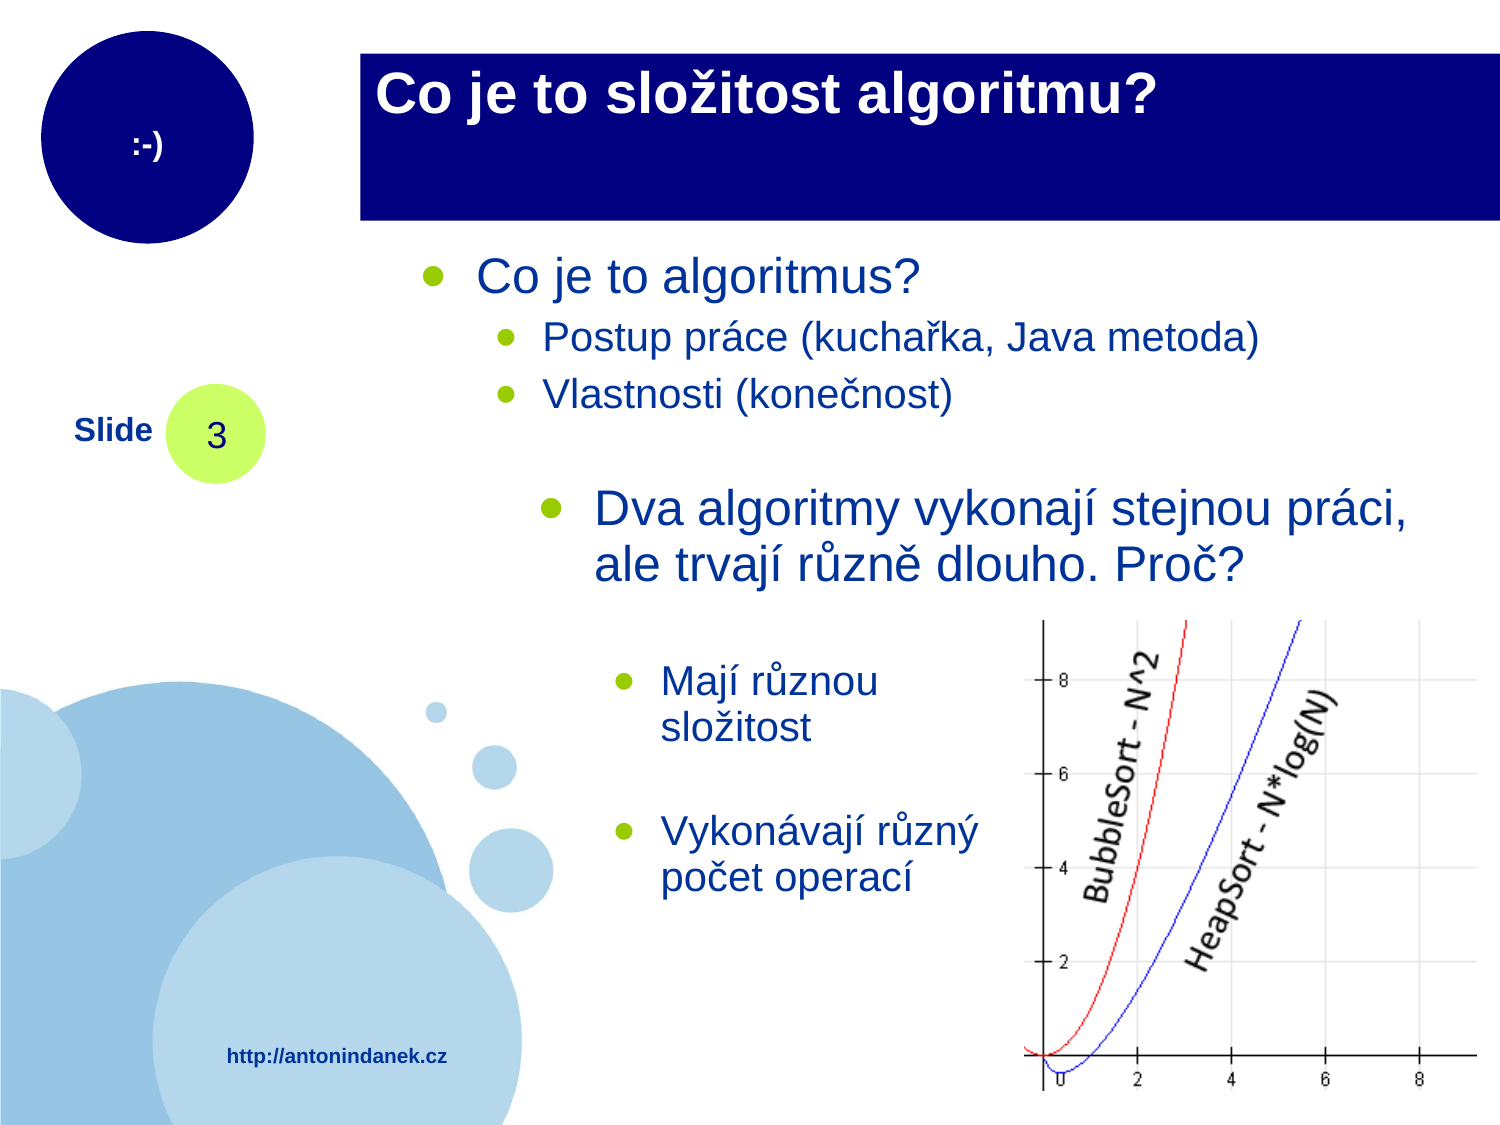

# Co je to složitost algoritmu?
Co je to algoritmus?
Postup práce (kuchařka, Java metoda)
Vlastnosti (konečnost)
Dva algoritmy vykonají stejnou práci,
ale trvají různě dlouho. Proč?
Mají různou
složitost
Vykonávají různý
počet operací